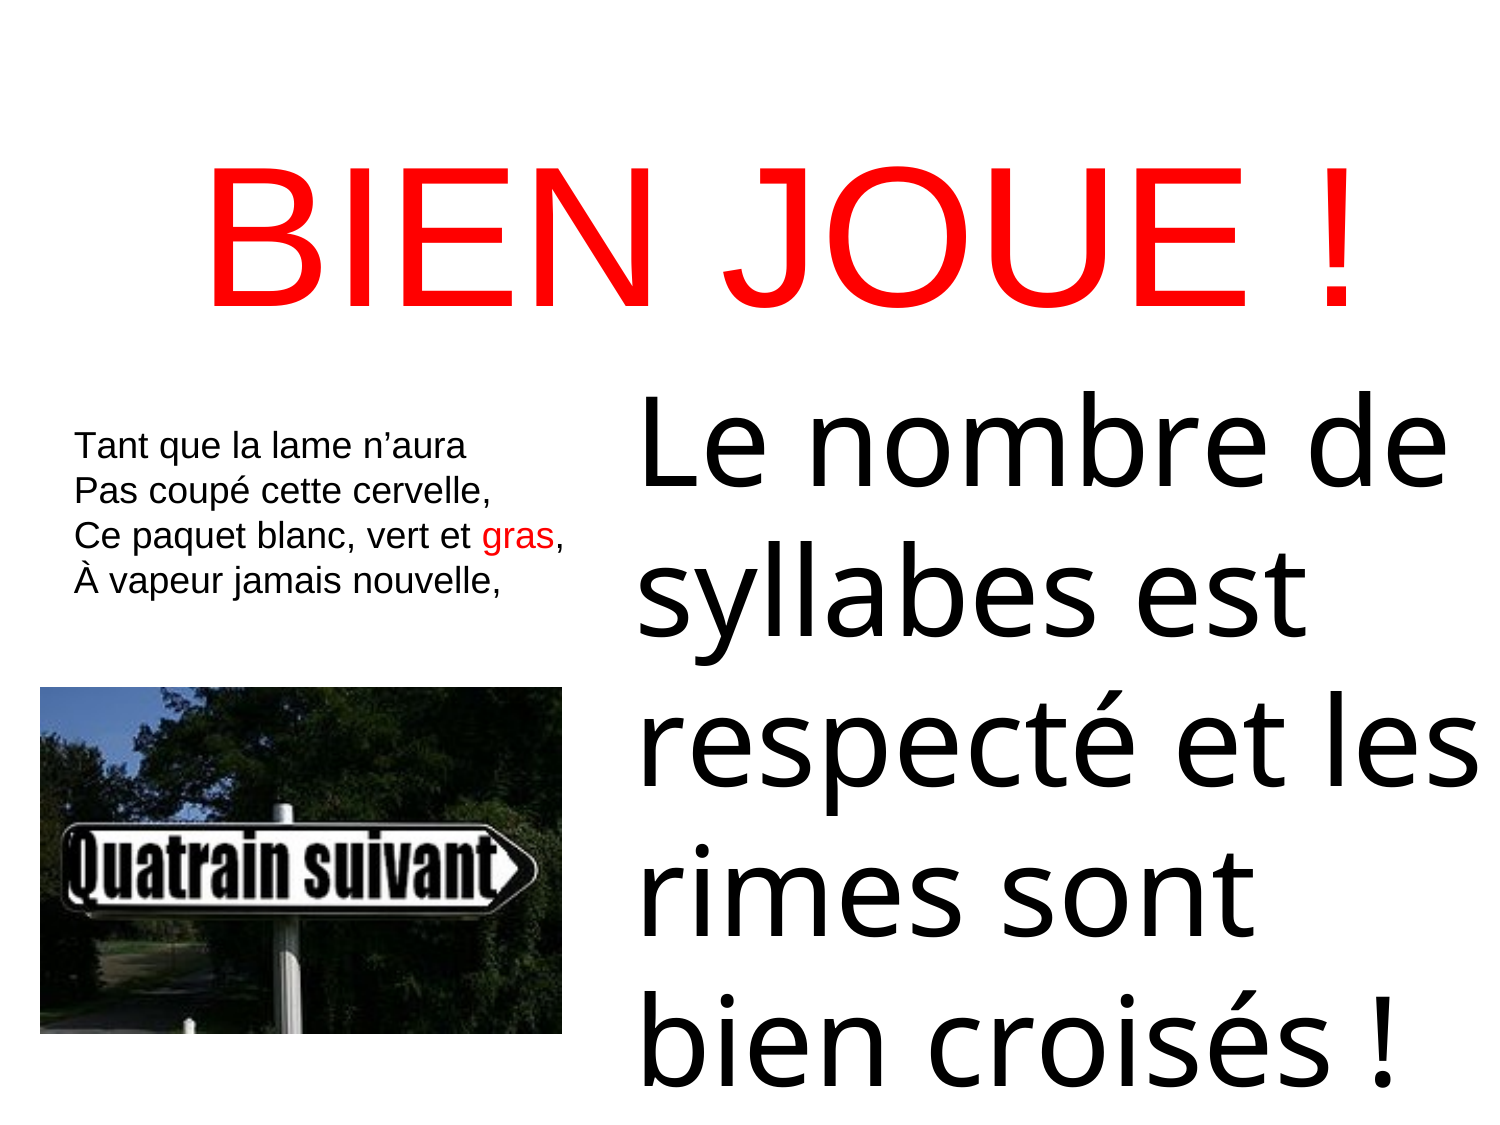

BIEN JOUE !
Le nombre de syllabes est
respecté et les
rimes sont bien croisés !
Tant que la lame n’aura
Pas coupé cette cervelle,
Ce paquet blanc, vert et gras,
À vapeur jamais nouvelle,